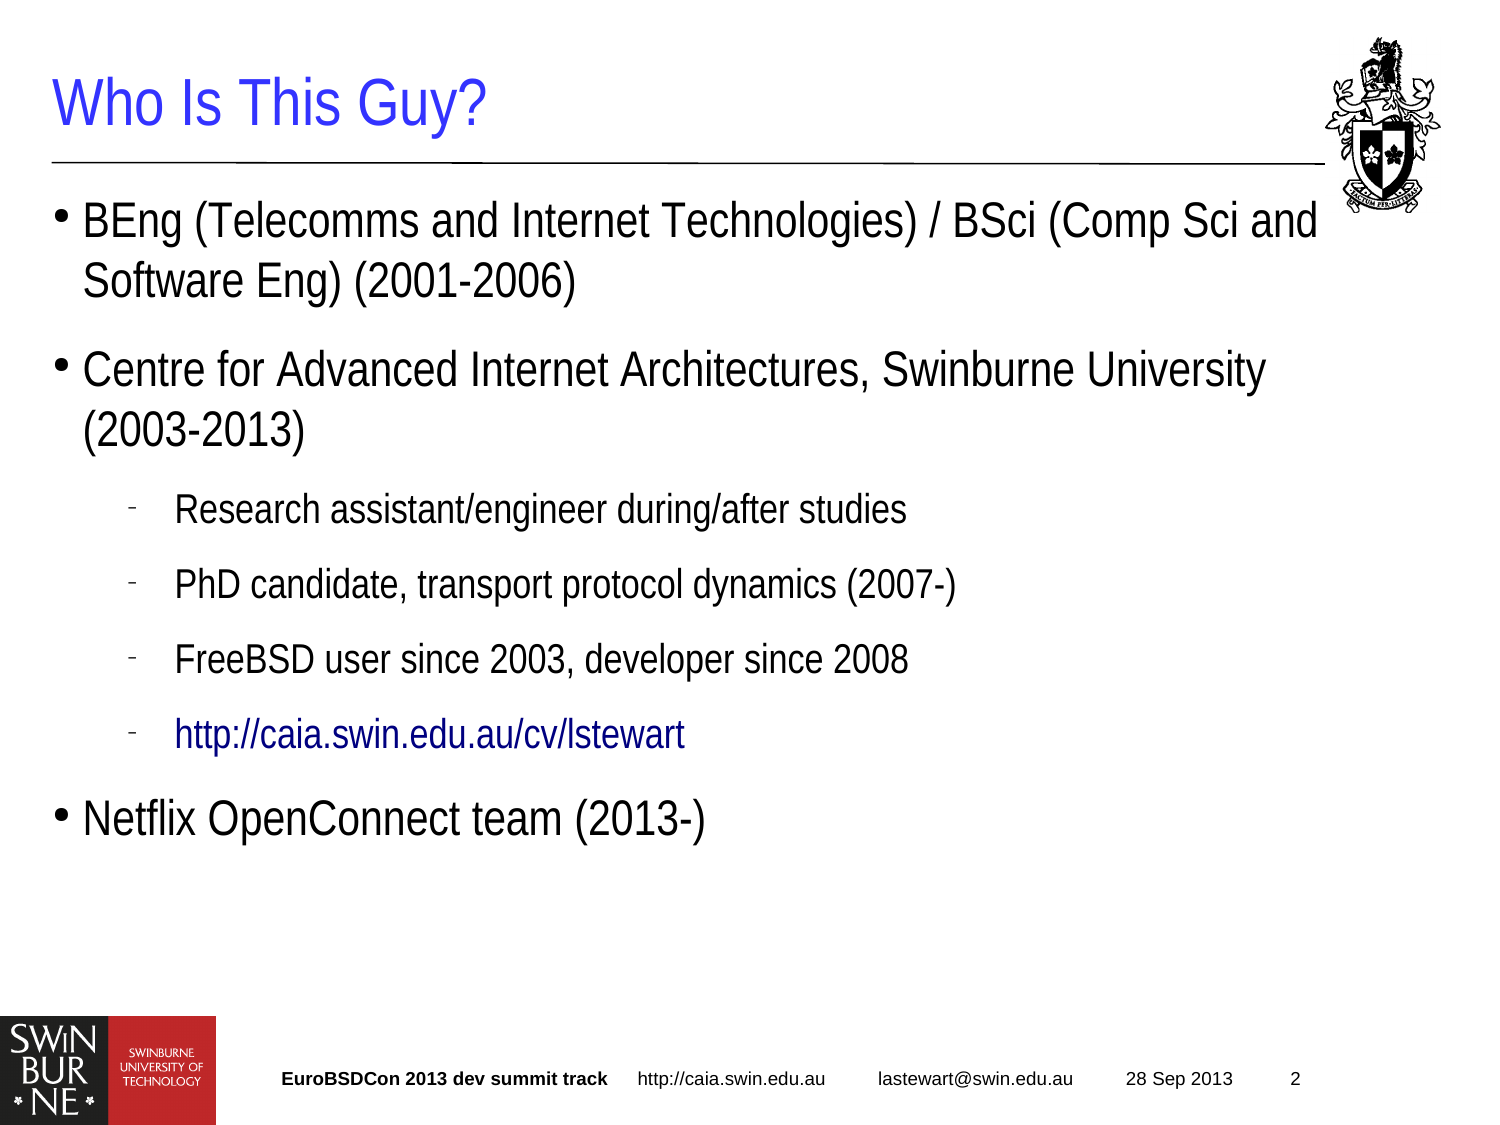

# Who Is This Guy?
BEng (Telecomms and Internet Technologies) / BSci (Comp Sci and Software Eng) (2001-2006)
Centre for Advanced Internet Architectures, Swinburne University (2003-2013)
Research assistant/engineer during/after studies
PhD candidate, transport protocol dynamics (2007-)
FreeBSD user since 2003, developer since 2008
http://caia.swin.edu.au/cv/lstewart
Netflix OpenConnect team (2013-)